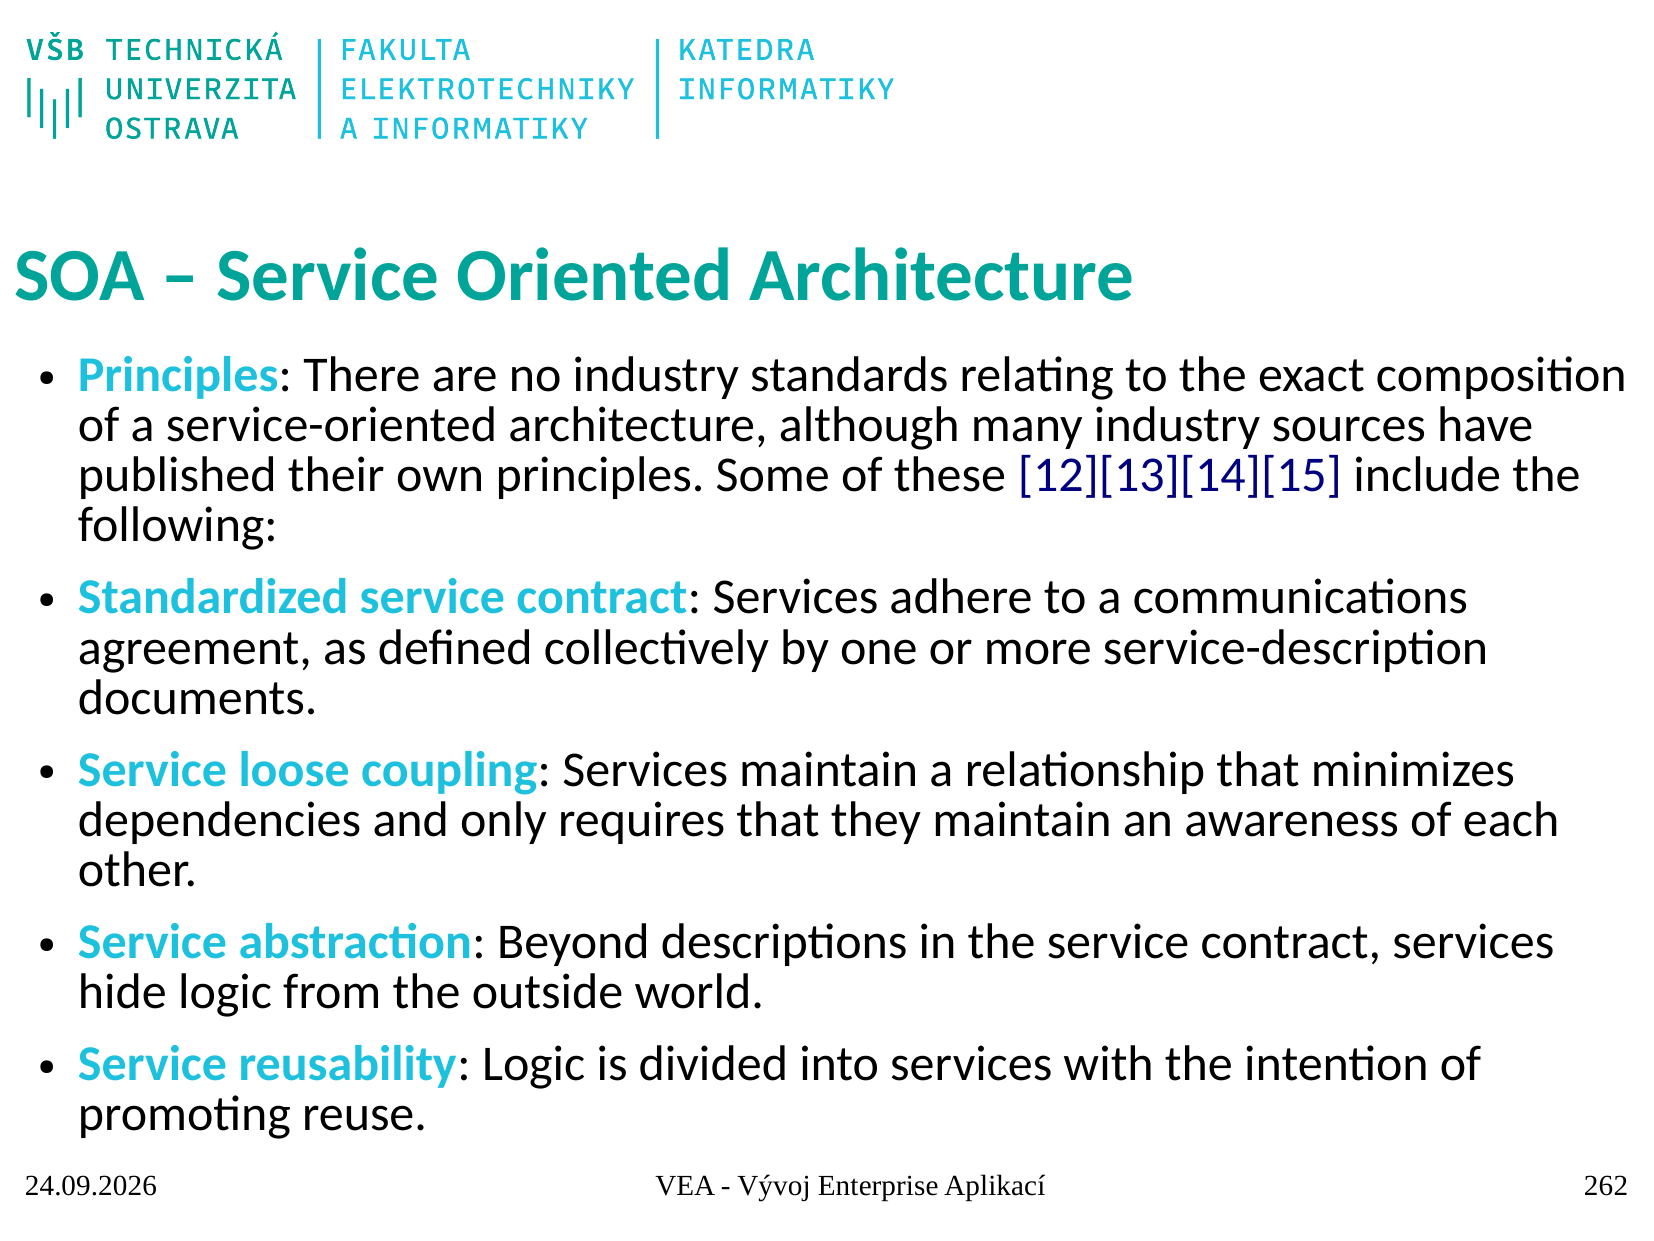

SOA – Service Oriented Architecture
# Principles: There are no industry standards relating to the exact composition of a service-oriented architecture, although many industry sources have published their own principles. Some of these [12][13][14][15] include the following:
Standardized service contract: Services adhere to a communications agreement, as defined collectively by one or more service-description documents.
Service loose coupling: Services maintain a relationship that minimizes dependencies and only requires that they maintain an awareness of each other.
Service abstraction: Beyond descriptions in the service contract, services hide logic from the outside world.
Service reusability: Logic is divided into services with the intention of promoting reuse.
VEA - Vývoj Enterprise Aplikací
262